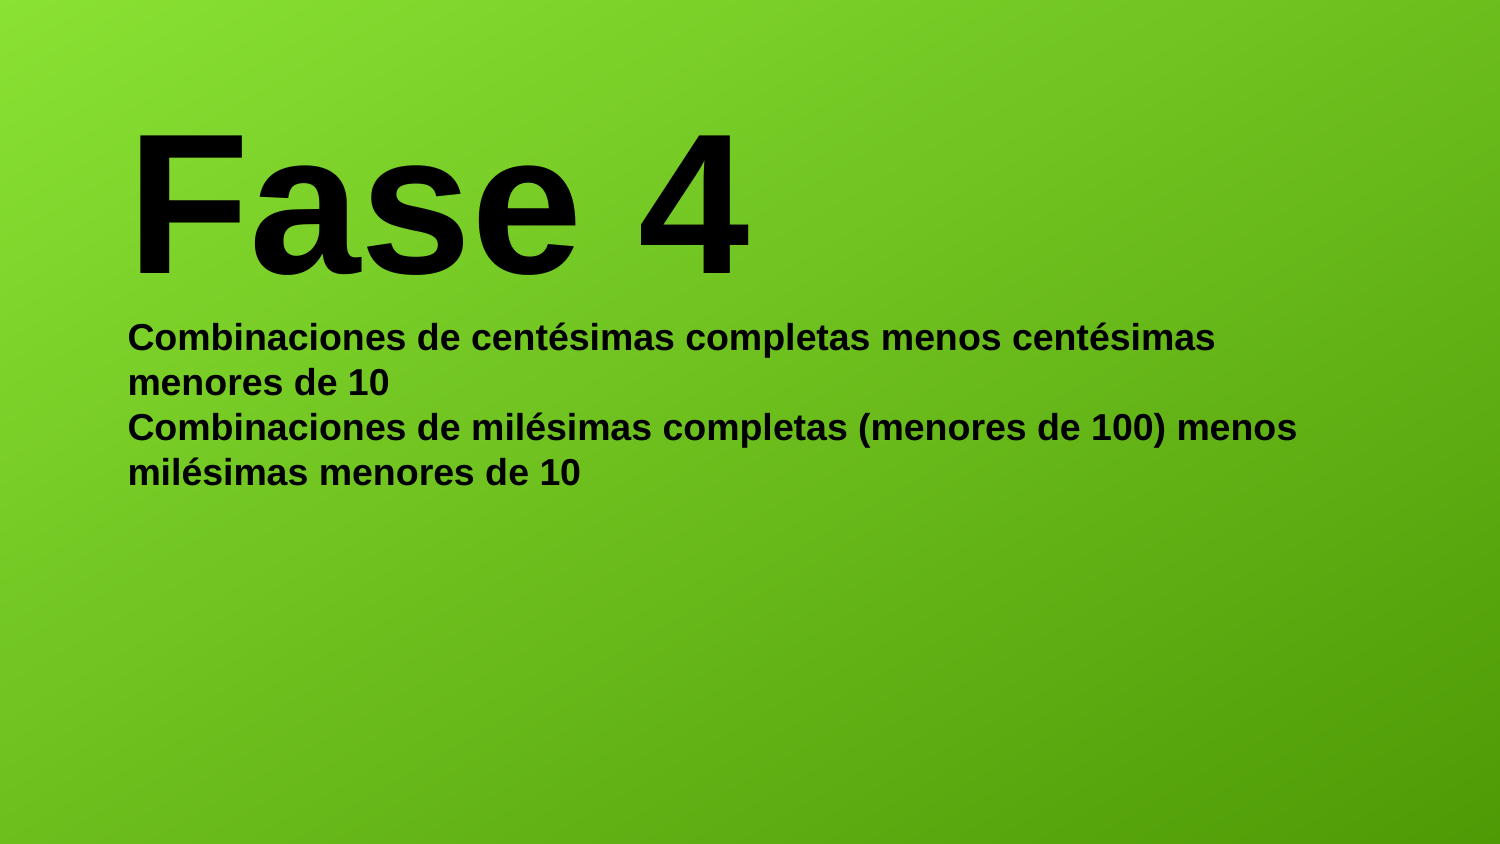

# Fase 4 Combinaciones de centésimas completas menos centésimas menores de 10 Combinaciones de milésimas completas (menores de 100) menos milésimas menores de 10